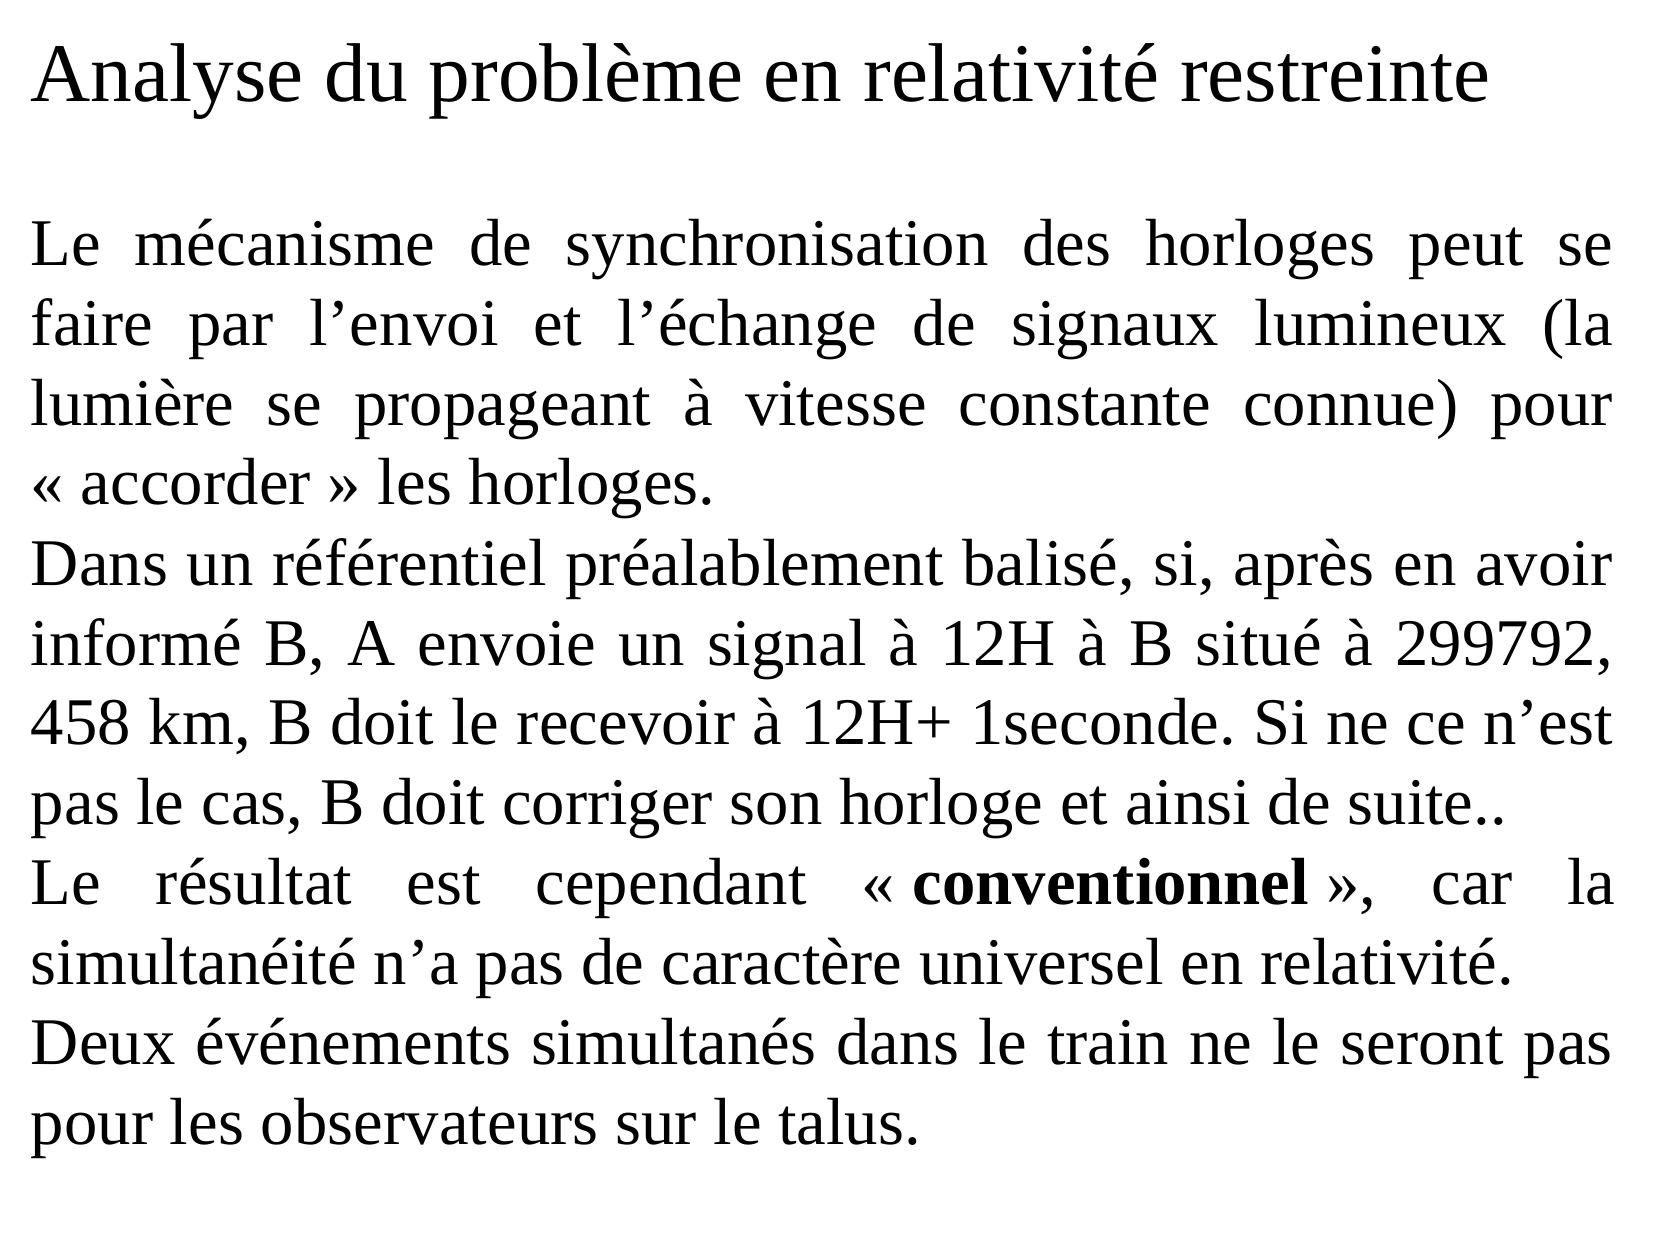

Analyse du problème en relativité restreinte
Le mécanisme de synchronisation des horloges peut se faire par l’envoi et l’échange de signaux lumineux (la lumière se propageant à vitesse constante connue) pour « accorder » les horloges.
Dans un référentiel préalablement balisé, si, après en avoir informé B, A envoie un signal à 12H à B situé à 299792, 458 km, B doit le recevoir à 12H+ 1seconde. Si ne ce n’est pas le cas, B doit corriger son horloge et ainsi de suite..
Le résultat est cependant « conventionnel », car la simultanéité n’a pas de caractère universel en relativité.
Deux événements simultanés dans le train ne le seront pas pour les observateurs sur le talus.